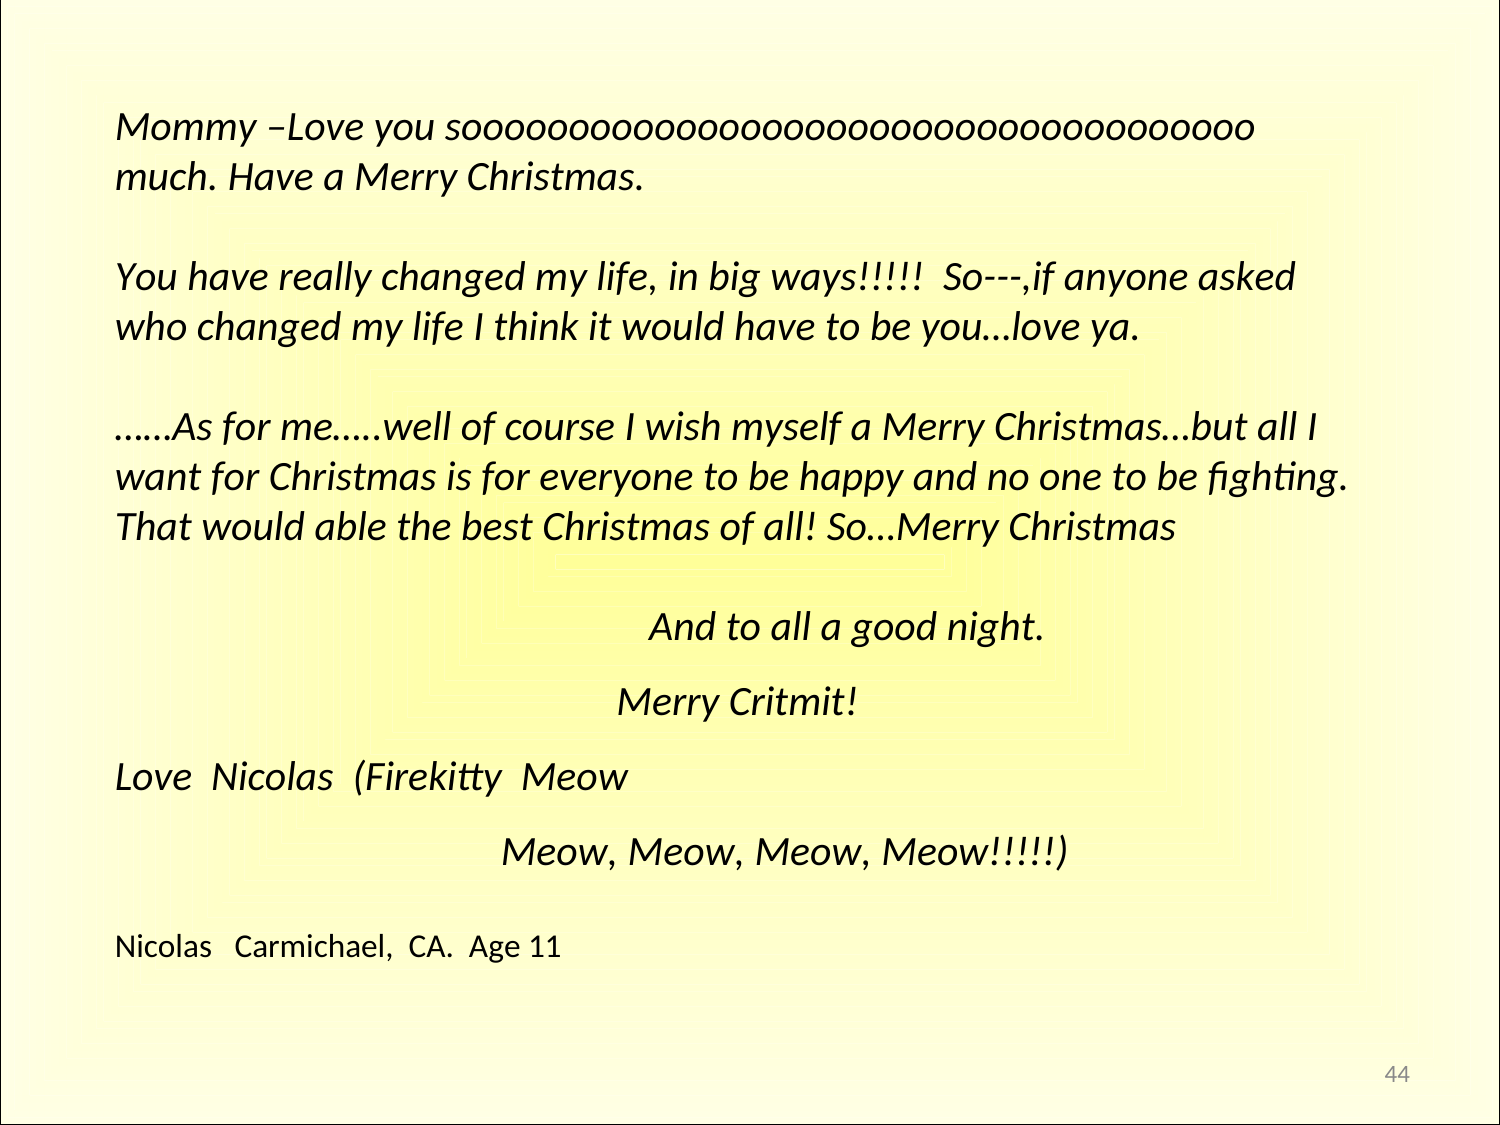

Mommy –Love you sooooooooooooooooooooooooooooooooooooo much. Have a Merry Christmas.
You have really changed my life, in big ways!!!!! So---,if anyone asked who changed my life I think it would have to be you…love ya.
……As for me…..well of course I wish myself a Merry Christmas…but all I want for Christmas is for everyone to be happy and no one to be fighting. That would able the best Christmas of all! So…Merry Christmas
 	 	 And to all a good night.
Merry Critmit!
Love Nicolas (Firekitty Meow
 Meow, Meow, Meow, Meow!!!!!)
Nicolas Carmichael, CA. Age 11